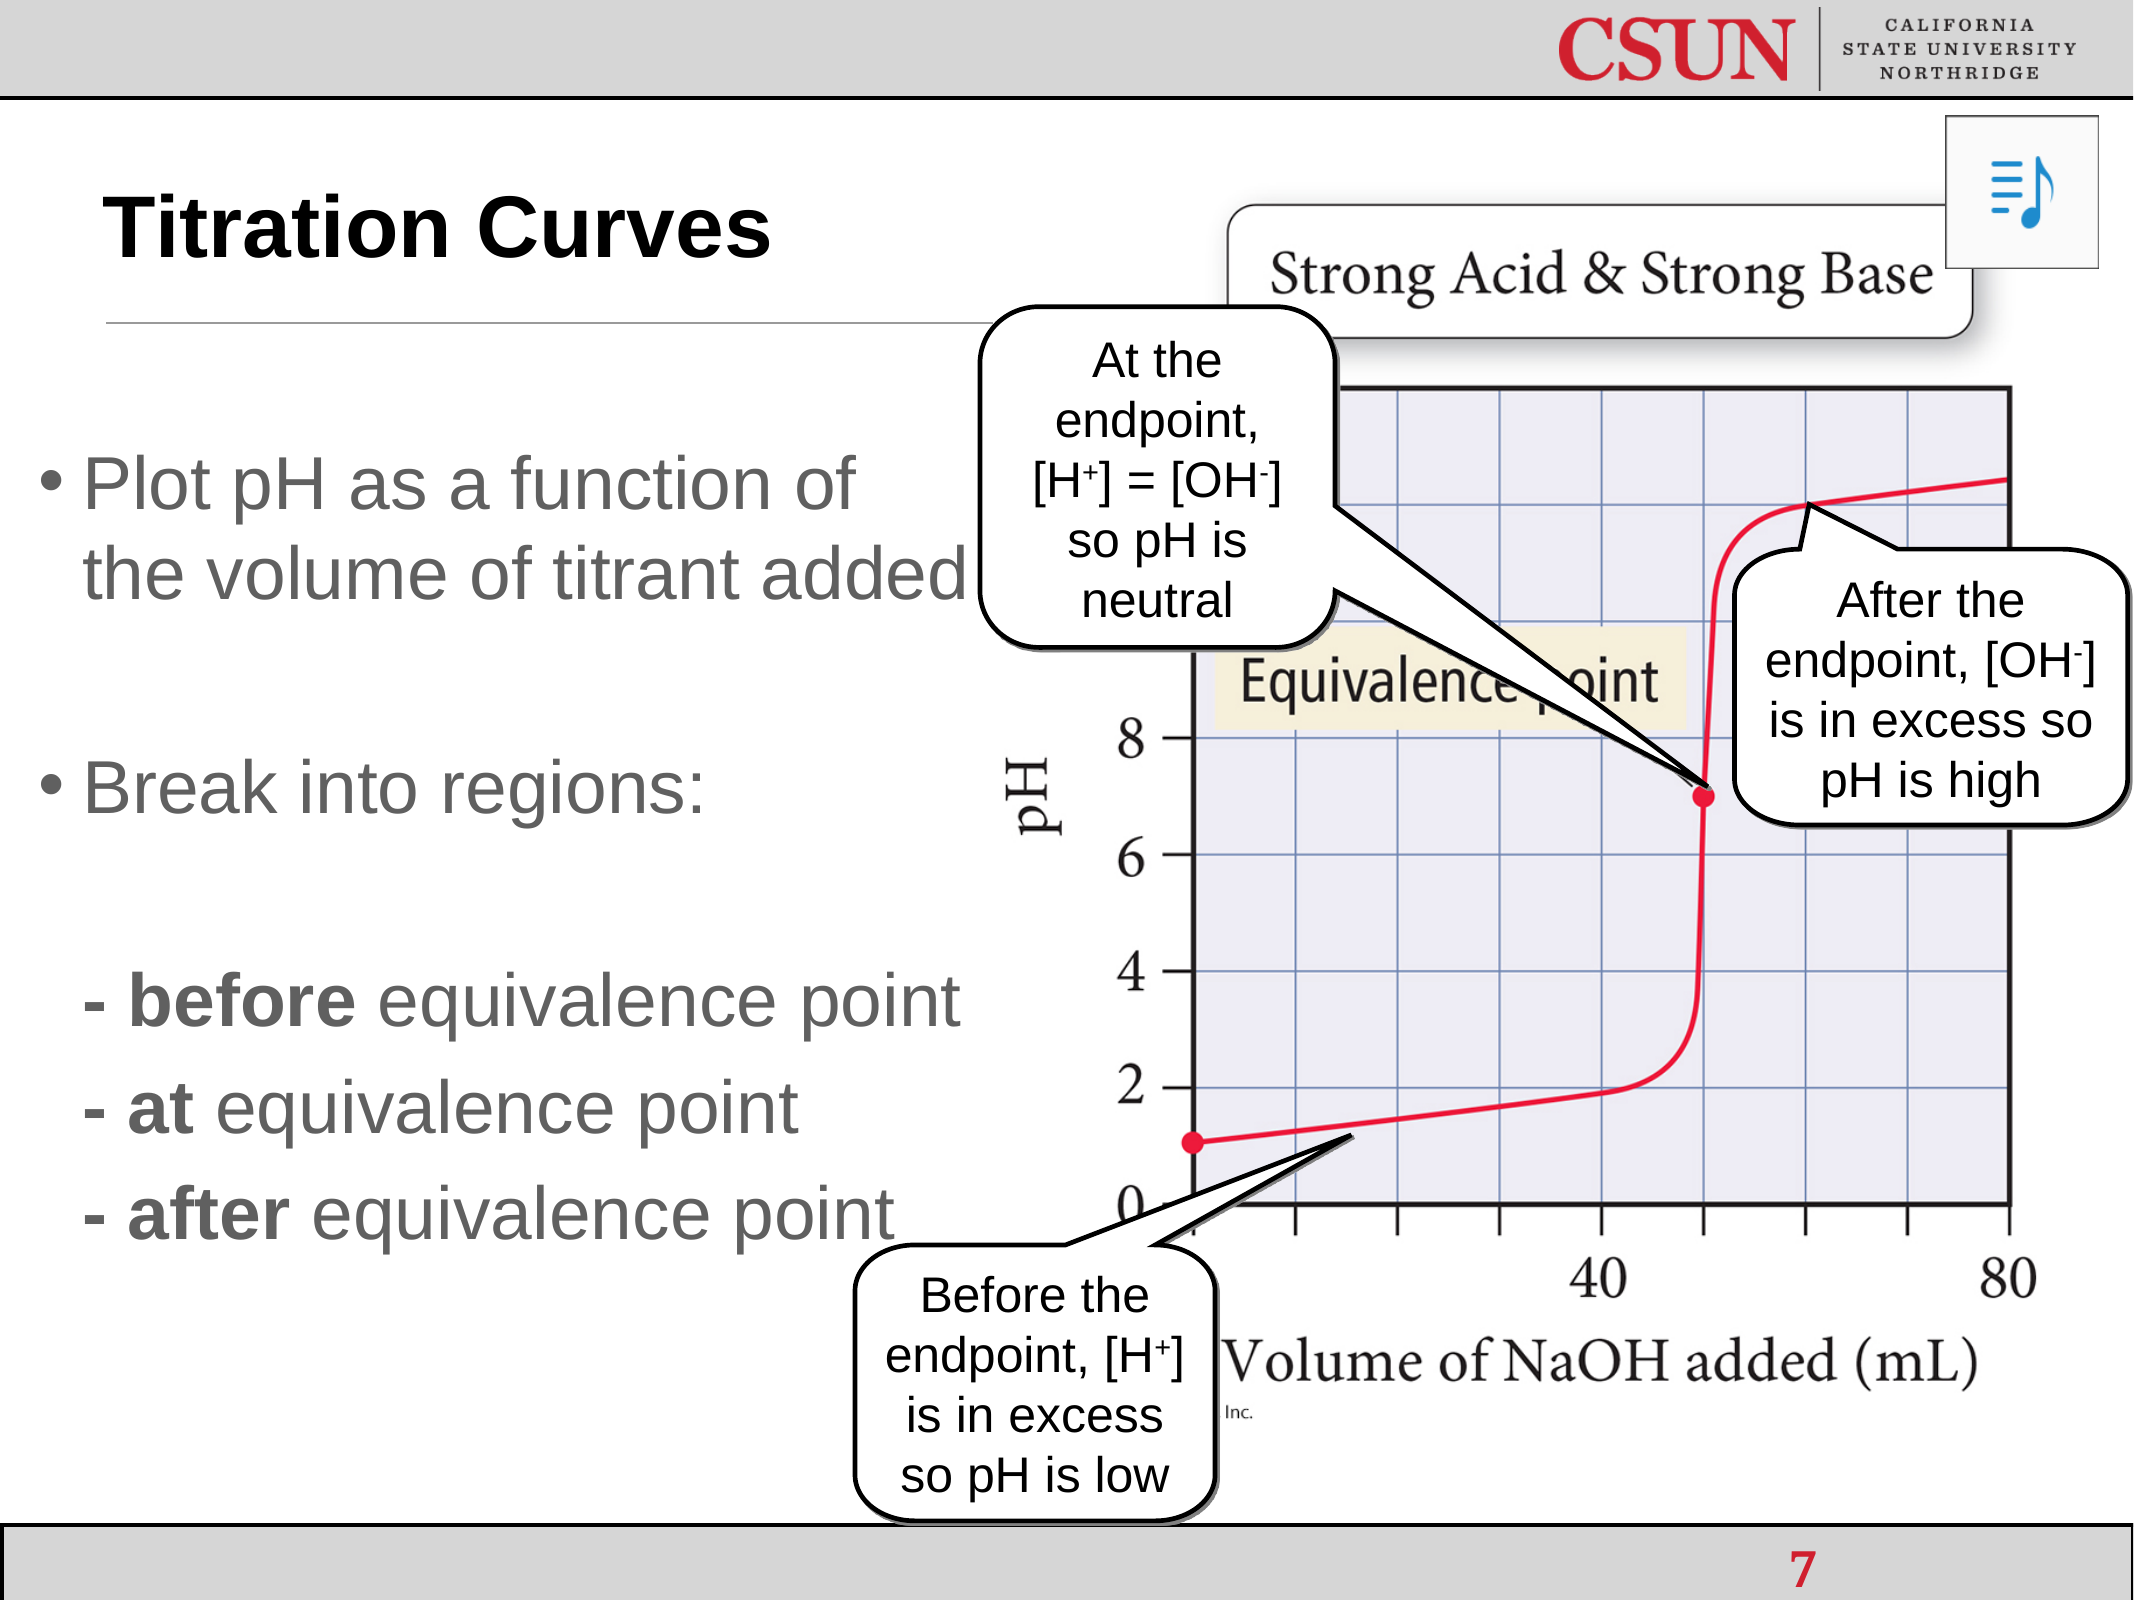

# Titration Curves
At the endpoint, [H+] = [OH-] so pH is neutral
Plot pH as a function of the volume of titrant added
Break into regions:
- before equivalence point
- at equivalence point
- after equivalence point
After the endpoint, [OH-] is in excess so pH is high
Before the endpoint, [H+] is in excess so pH is low
7